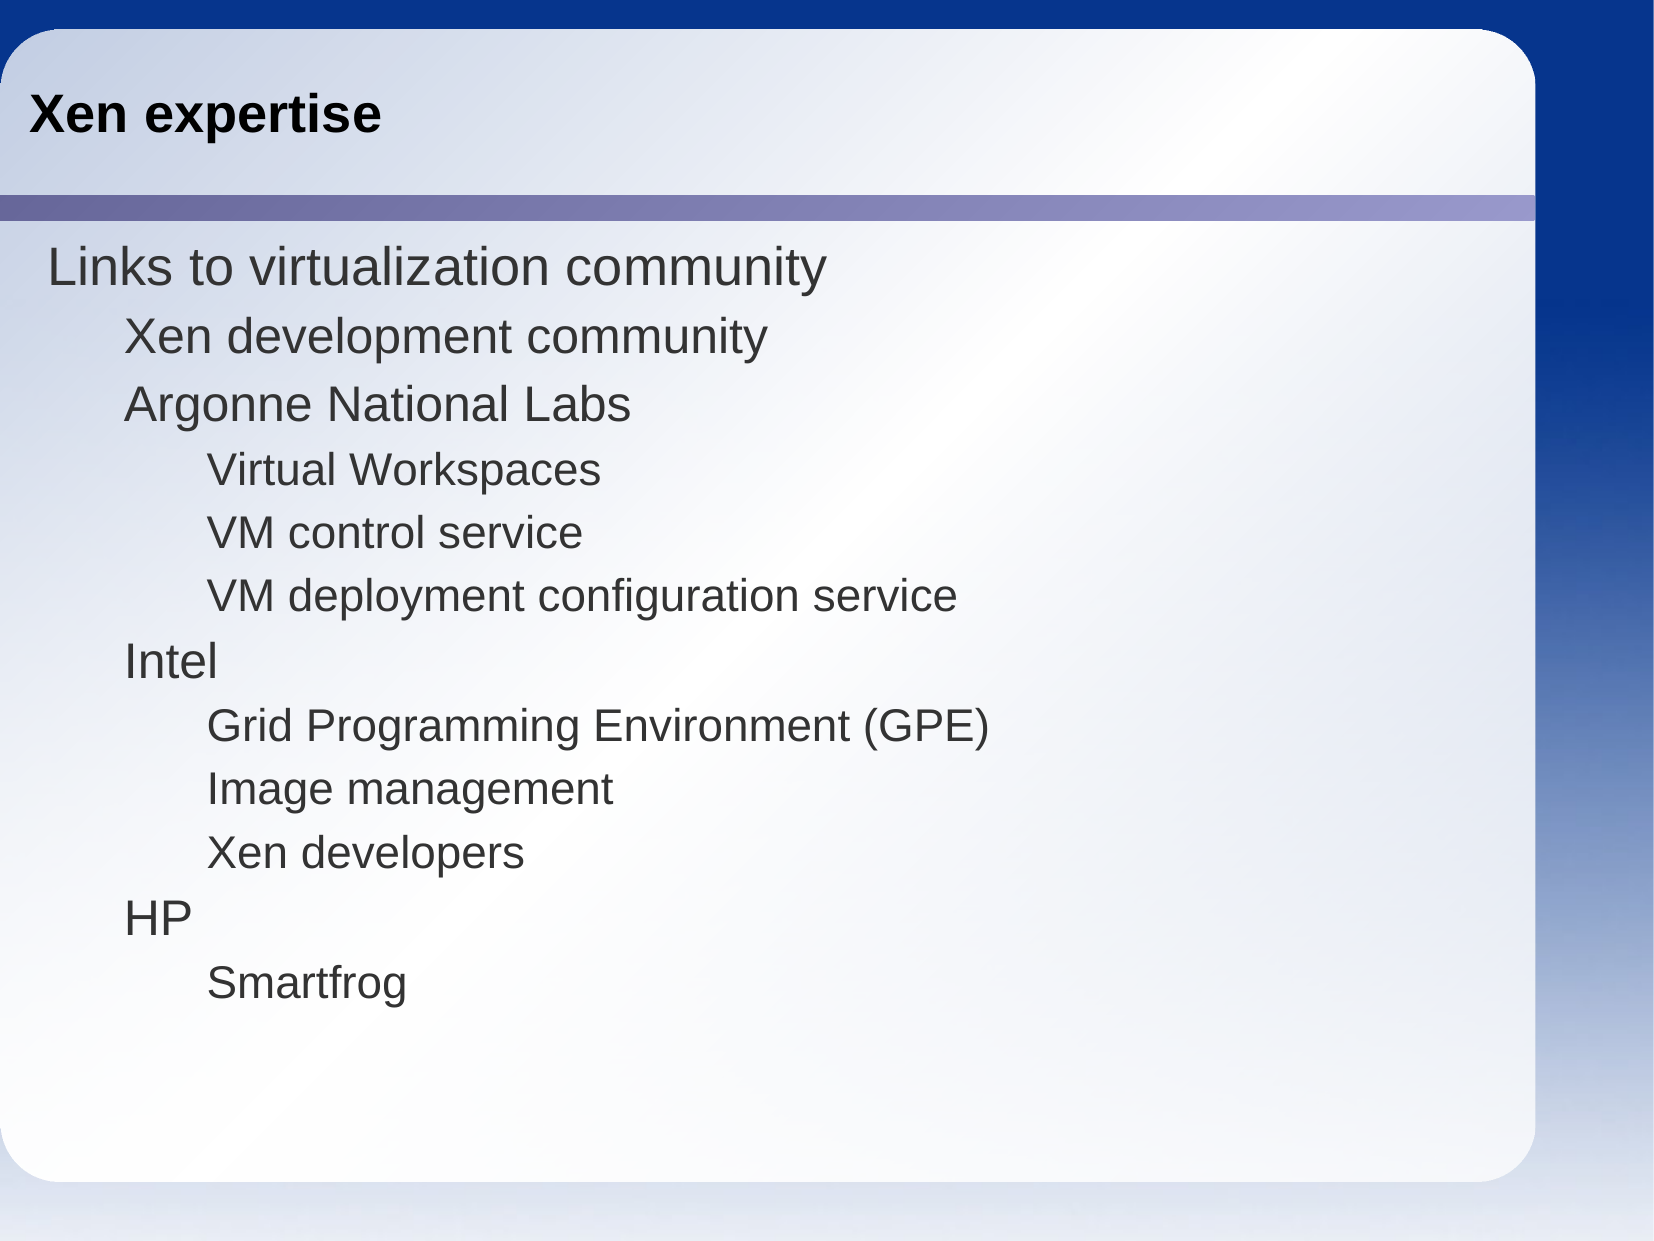

# Xen expertise
Links to virtualization community
Xen development community
Argonne National Labs
Virtual Workspaces
VM control service
VM deployment configuration service
Intel
Grid Programming Environment (GPE)
Image management
Xen developers
HP
Smartfrog